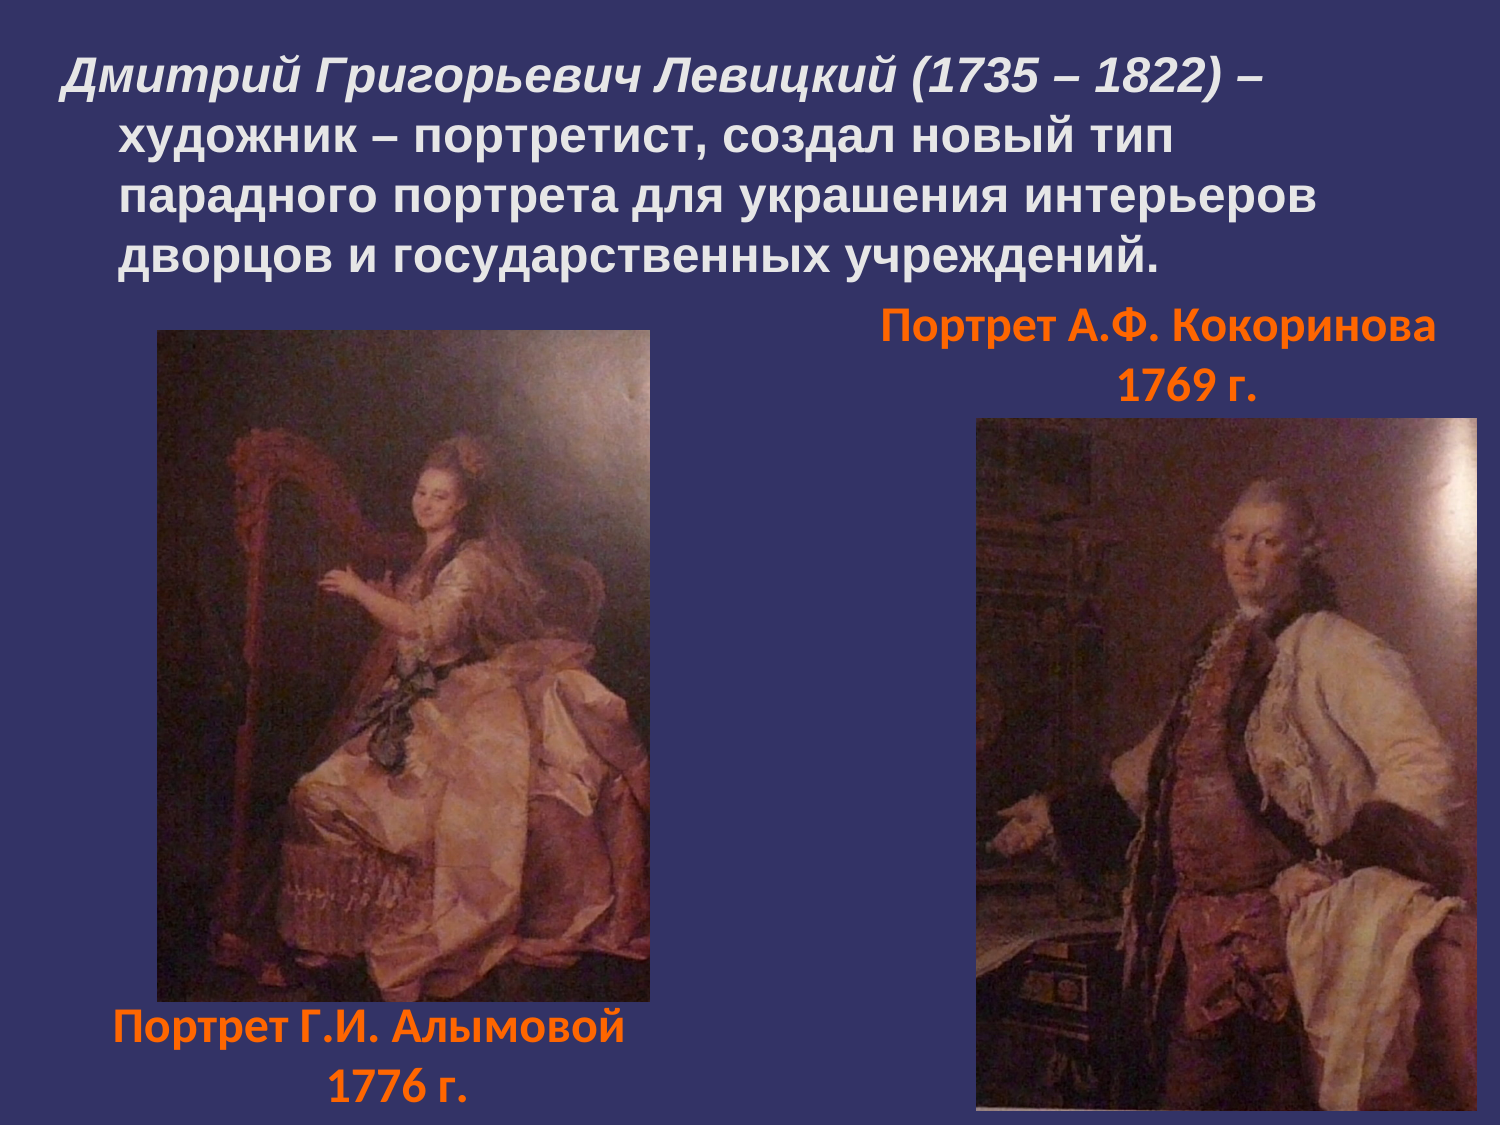

# Дмитрий Григорьевич Левицкий (1735 – 1822) – художник – портретист, создал новый тип парадного портрета для украшения интерьеров дворцов и государственных учреждений.
Портрет А.Ф. Кокоринова 1769 г.
Портрет Г.И. Алымовой 1776 г.